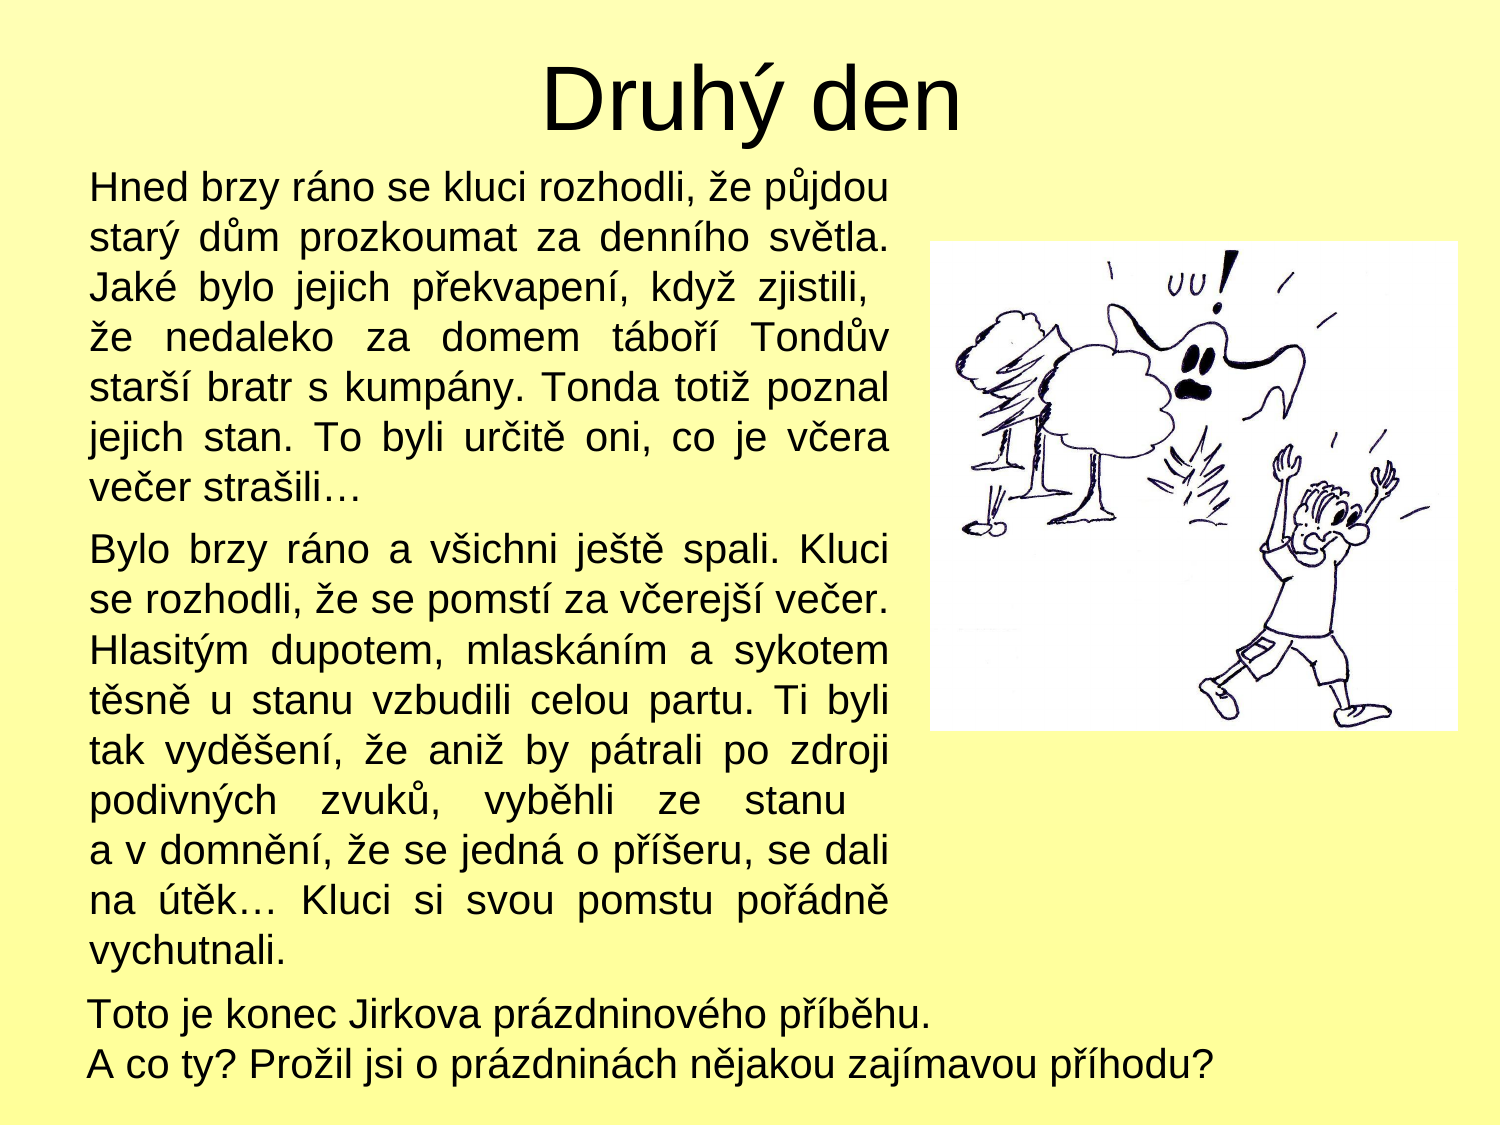

# Druhý den
Hned brzy ráno se kluci rozhodli, že půjdou starý dům prozkoumat za denního světla. Jaké bylo jejich překvapení, když zjistili,
že nedaleko za domem táboří Tondův starší bratr s kumpány. Tonda totiž poznal jejich stan. To byli určitě oni, co je včera večer strašili…
Bylo brzy ráno a všichni ještě spali. Kluci se rozhodli, že se pomstí za včerejší večer. Hlasitým dupotem, mlaskáním a sykotem těsně u stanu vzbudili celou partu. Ti byli tak vyděšení, že aniž by pátrali po zdroji podivných zvuků, vyběhli ze stanu
a v domnění, že se jedná o příšeru, se dali na útěk… Kluci si svou pomstu pořádně vychutnali.
Toto je konec Jirkova prázdninového příběhu.
A co ty? Prožil jsi o prázdninách nějakou zajímavou příhodu?